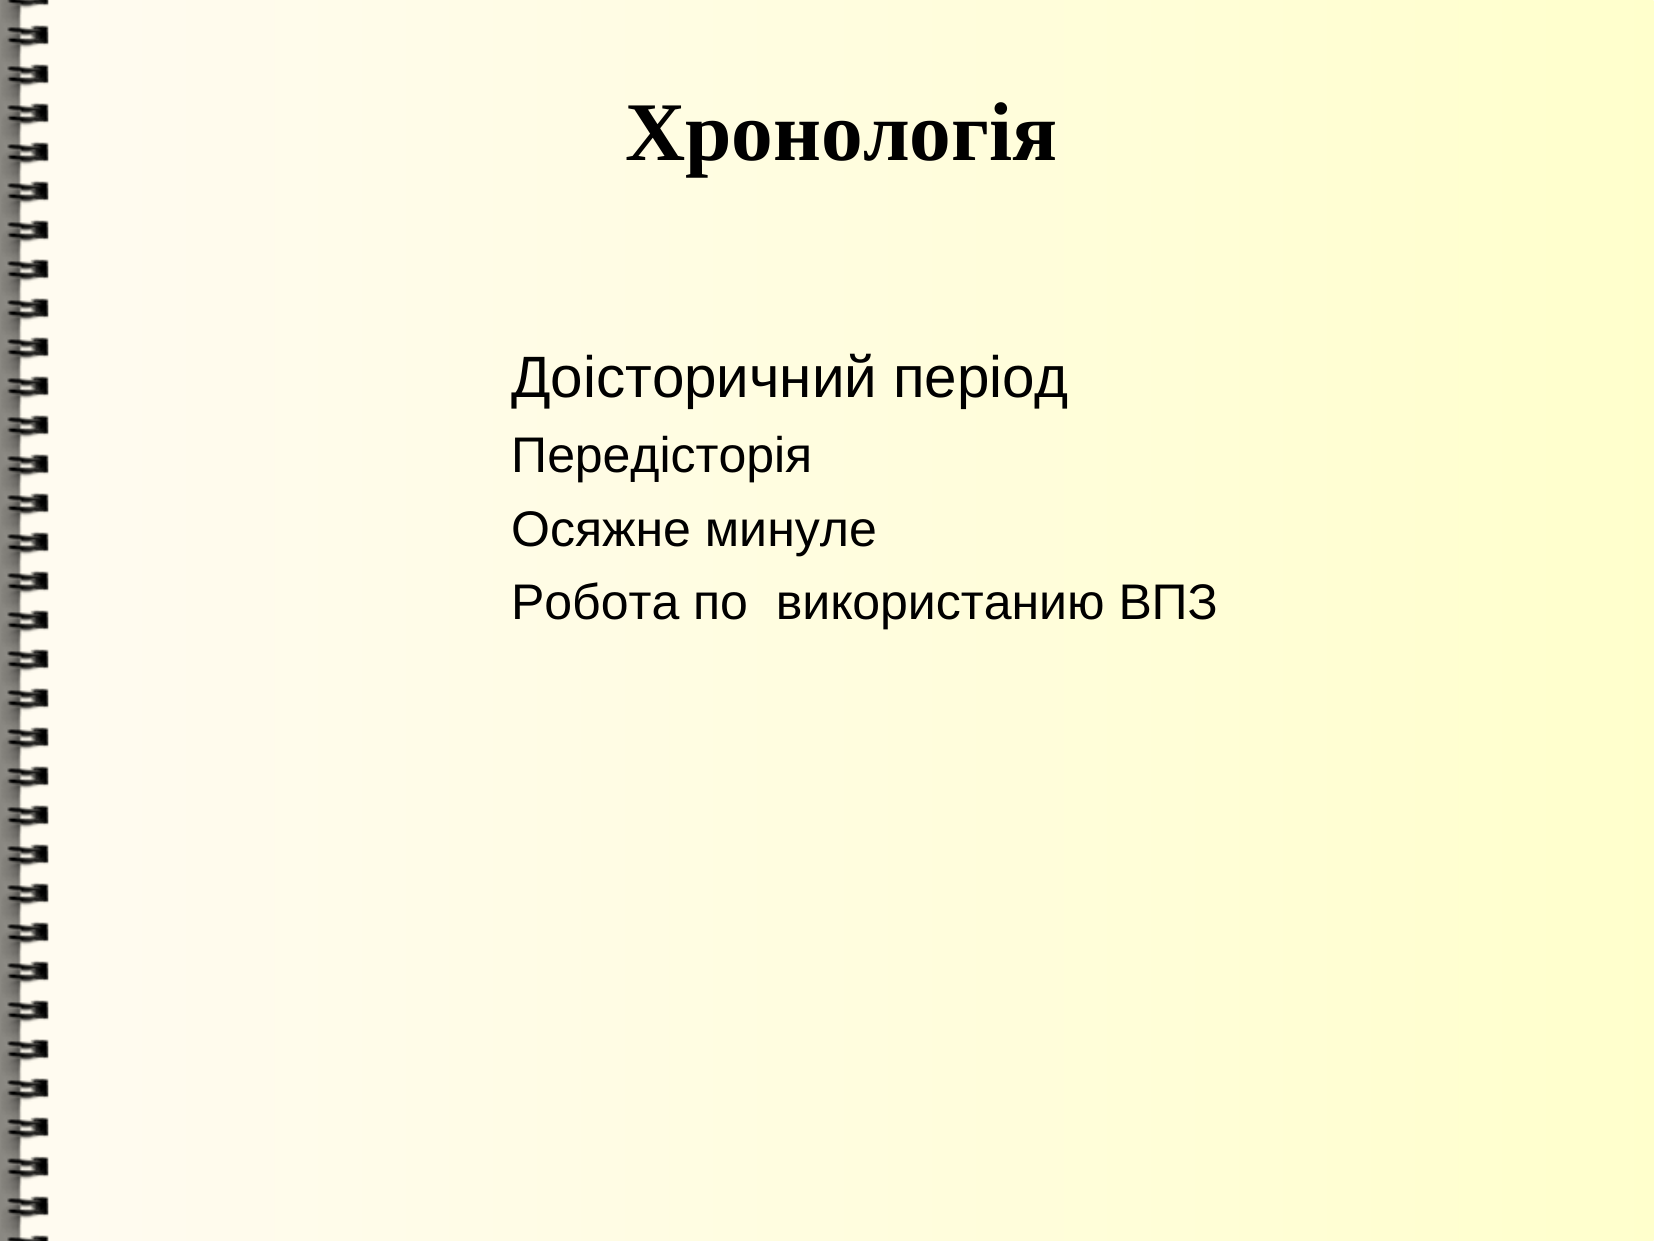

# Хронологія
Доісторичний період
Передісторія
Осяжне минуле
Робота по використанию ВПЗ